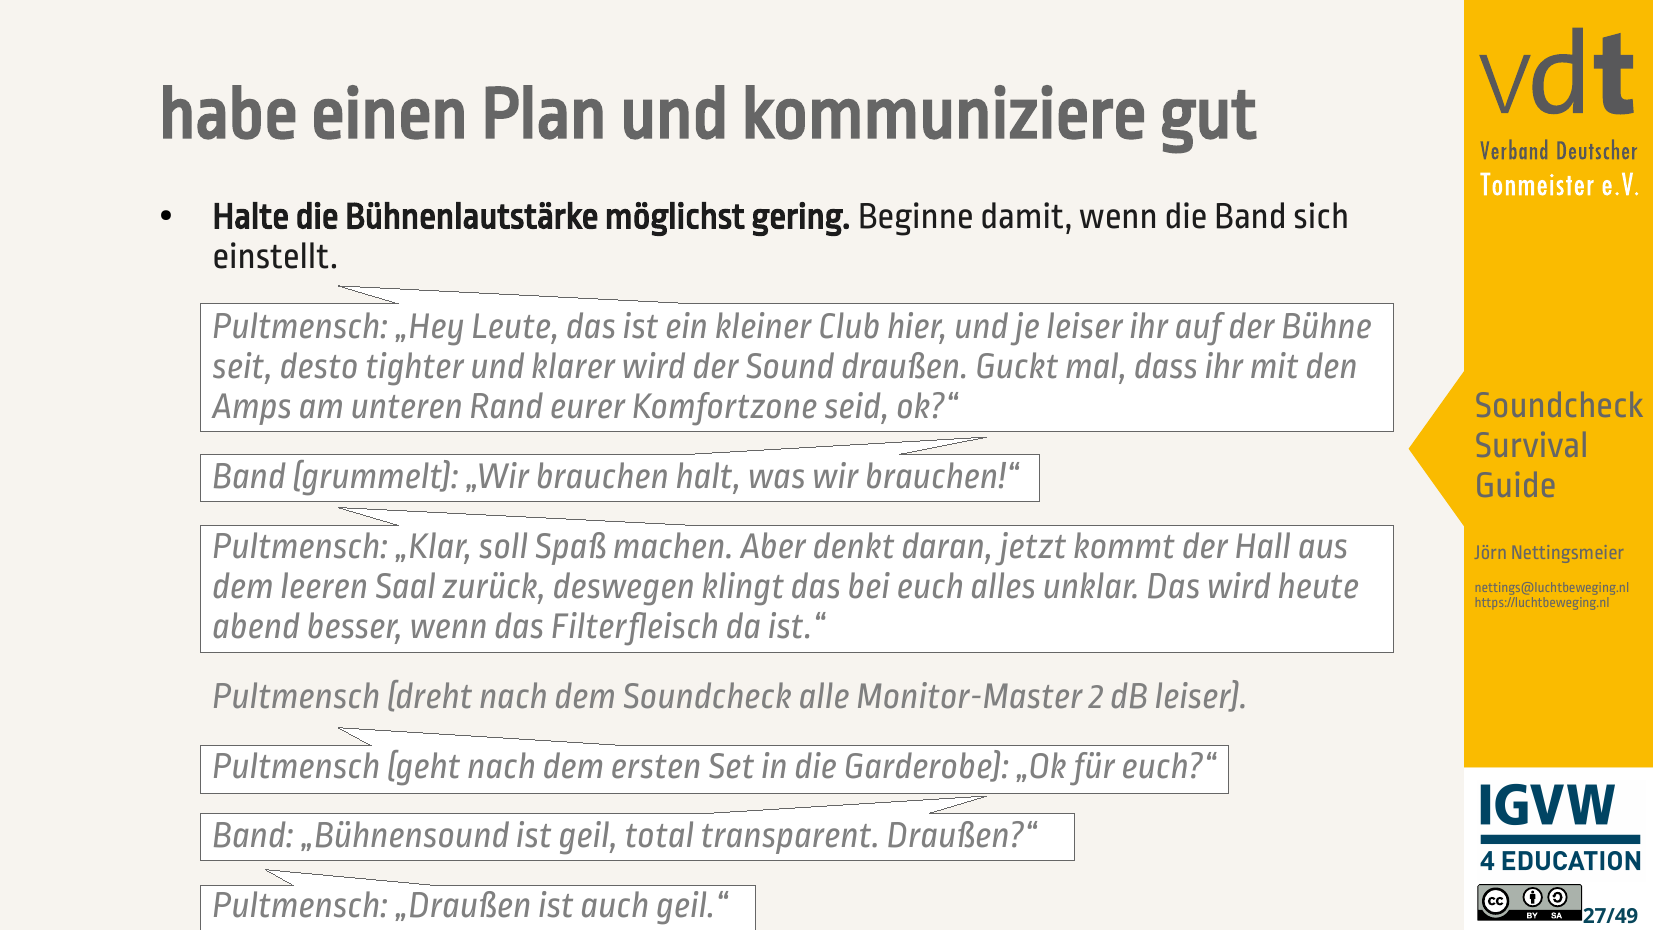

# habe einen Plan und kommuniziere gut
Halte die Bühnenlautstärke möglichst gering. Beginne damit, wenn die Band sich einstellt.
Pultmensch: „Hey Leute, das ist ein kleiner Club hier, und je leiser ihr auf der Bühne seit, desto tighter und klarer wird der Sound draußen. Guckt mal, dass ihr mit den Amps am unteren Rand eurer Komfortzone seid, ok?“
Band (grummelt): „Wir brauchen halt, was wir brauchen!“
Pultmensch: „Klar, soll Spaß machen. Aber denkt daran, jetzt kommt der Hall aus dem leeren Saal zurück, deswegen klingt das bei euch alles unklar. Das wird heute abend besser, wenn das Filterfleisch da ist.“
Pultmensch (dreht nach dem Soundcheck alle Monitor-Master 2 dB leiser).
Pultmensch (geht nach dem ersten Set in die Garderobe): „Ok für euch?“
Band: „Bühnensound ist geil, total transparent. Draußen?“
Pultmensch: „Draußen ist auch geil.“